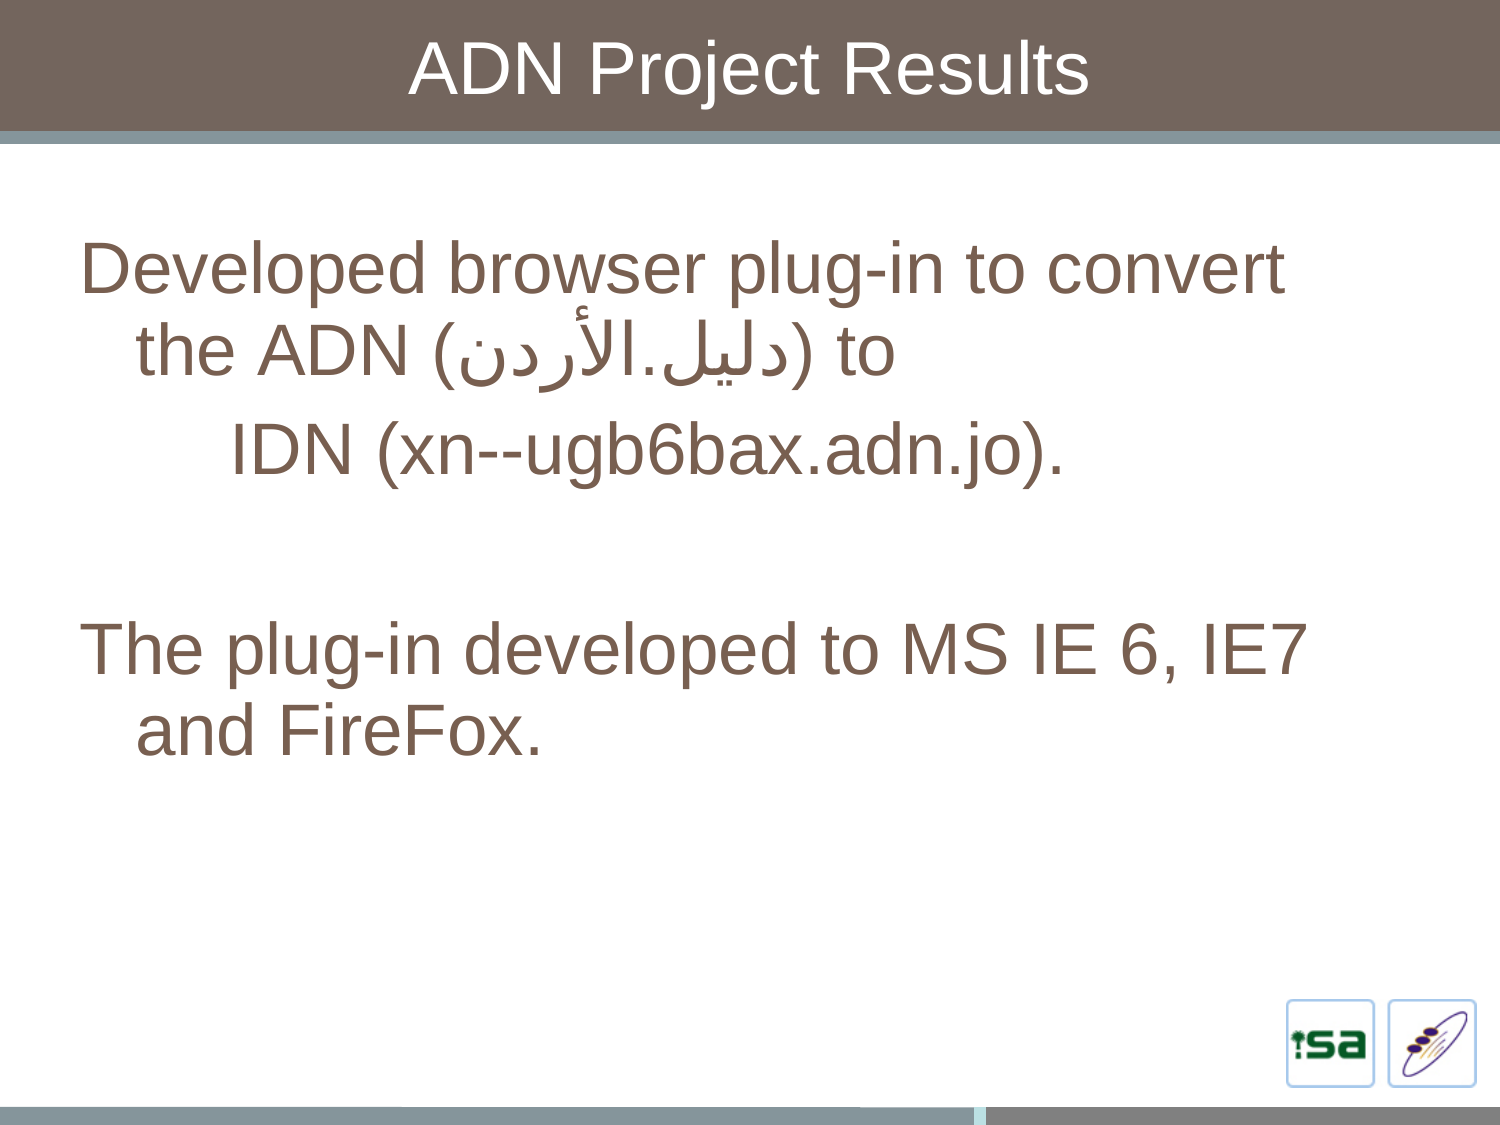

ADN Project Results
# Developed browser plug-in to convert the ADN (دليل.الأردن) to
		IDN (xn--ugb6bax.adn.jo).
The plug-in developed to MS IE 6, IE7 and FireFox.